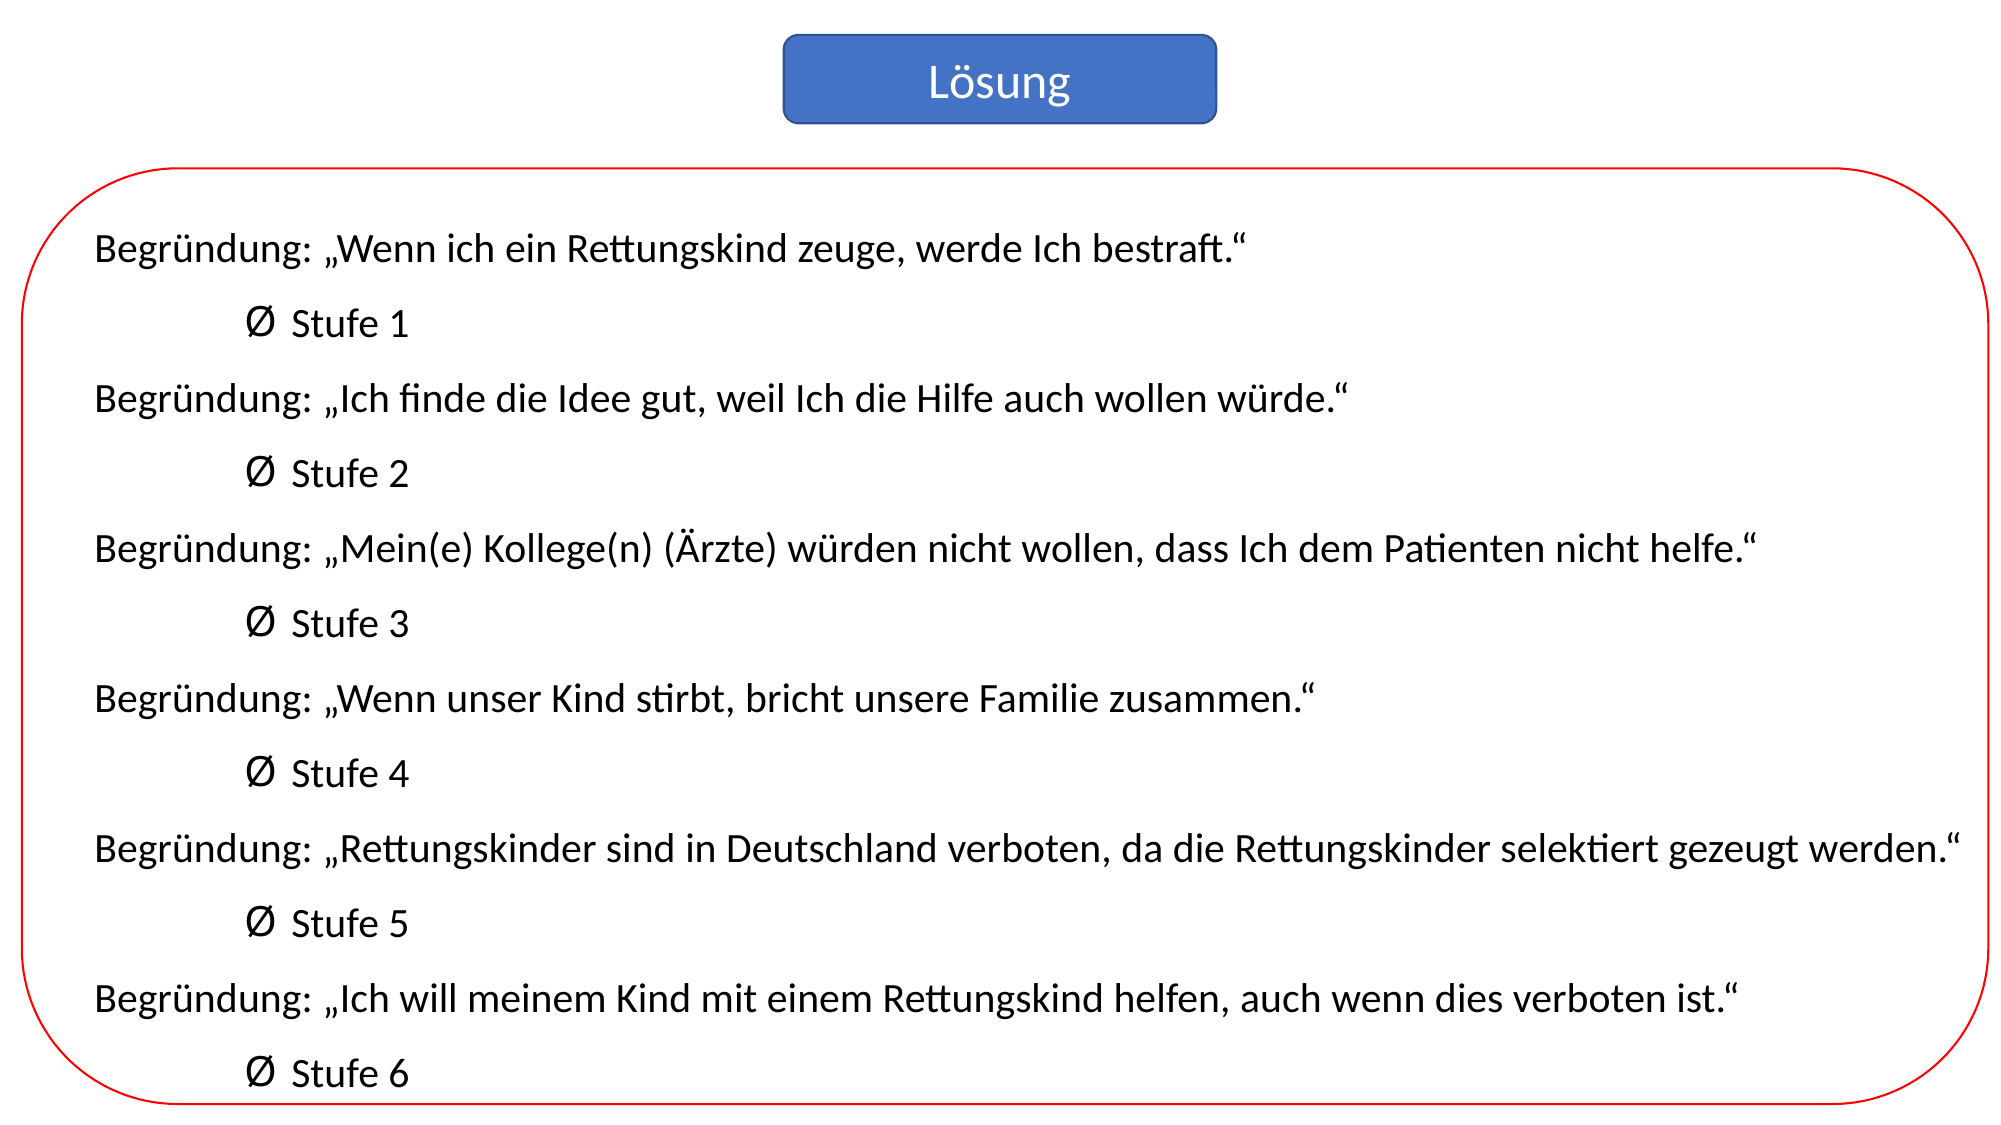

Lösung
Begründung: „Wenn ich ein Rettungskind zeuge, werde Ich bestraft.“
Stufe 1
Begründung: „Ich finde die Idee gut, weil Ich die Hilfe auch wollen würde.“
Stufe 2
Begründung: „Mein(e) Kollege(n) (Ärzte) würden nicht wollen, dass Ich dem Patienten nicht helfe.“
Stufe 3
Begründung: „Wenn unser Kind stirbt, bricht unsere Familie zusammen.“
Stufe 4
Begründung: „Rettungskinder sind in Deutschland verboten, da die Rettungskinder selektiert gezeugt werden.“
Stufe 5
Begründung: „Ich will meinem Kind mit einem Rettungskind helfen, auch wenn dies verboten ist.“
Stufe 6